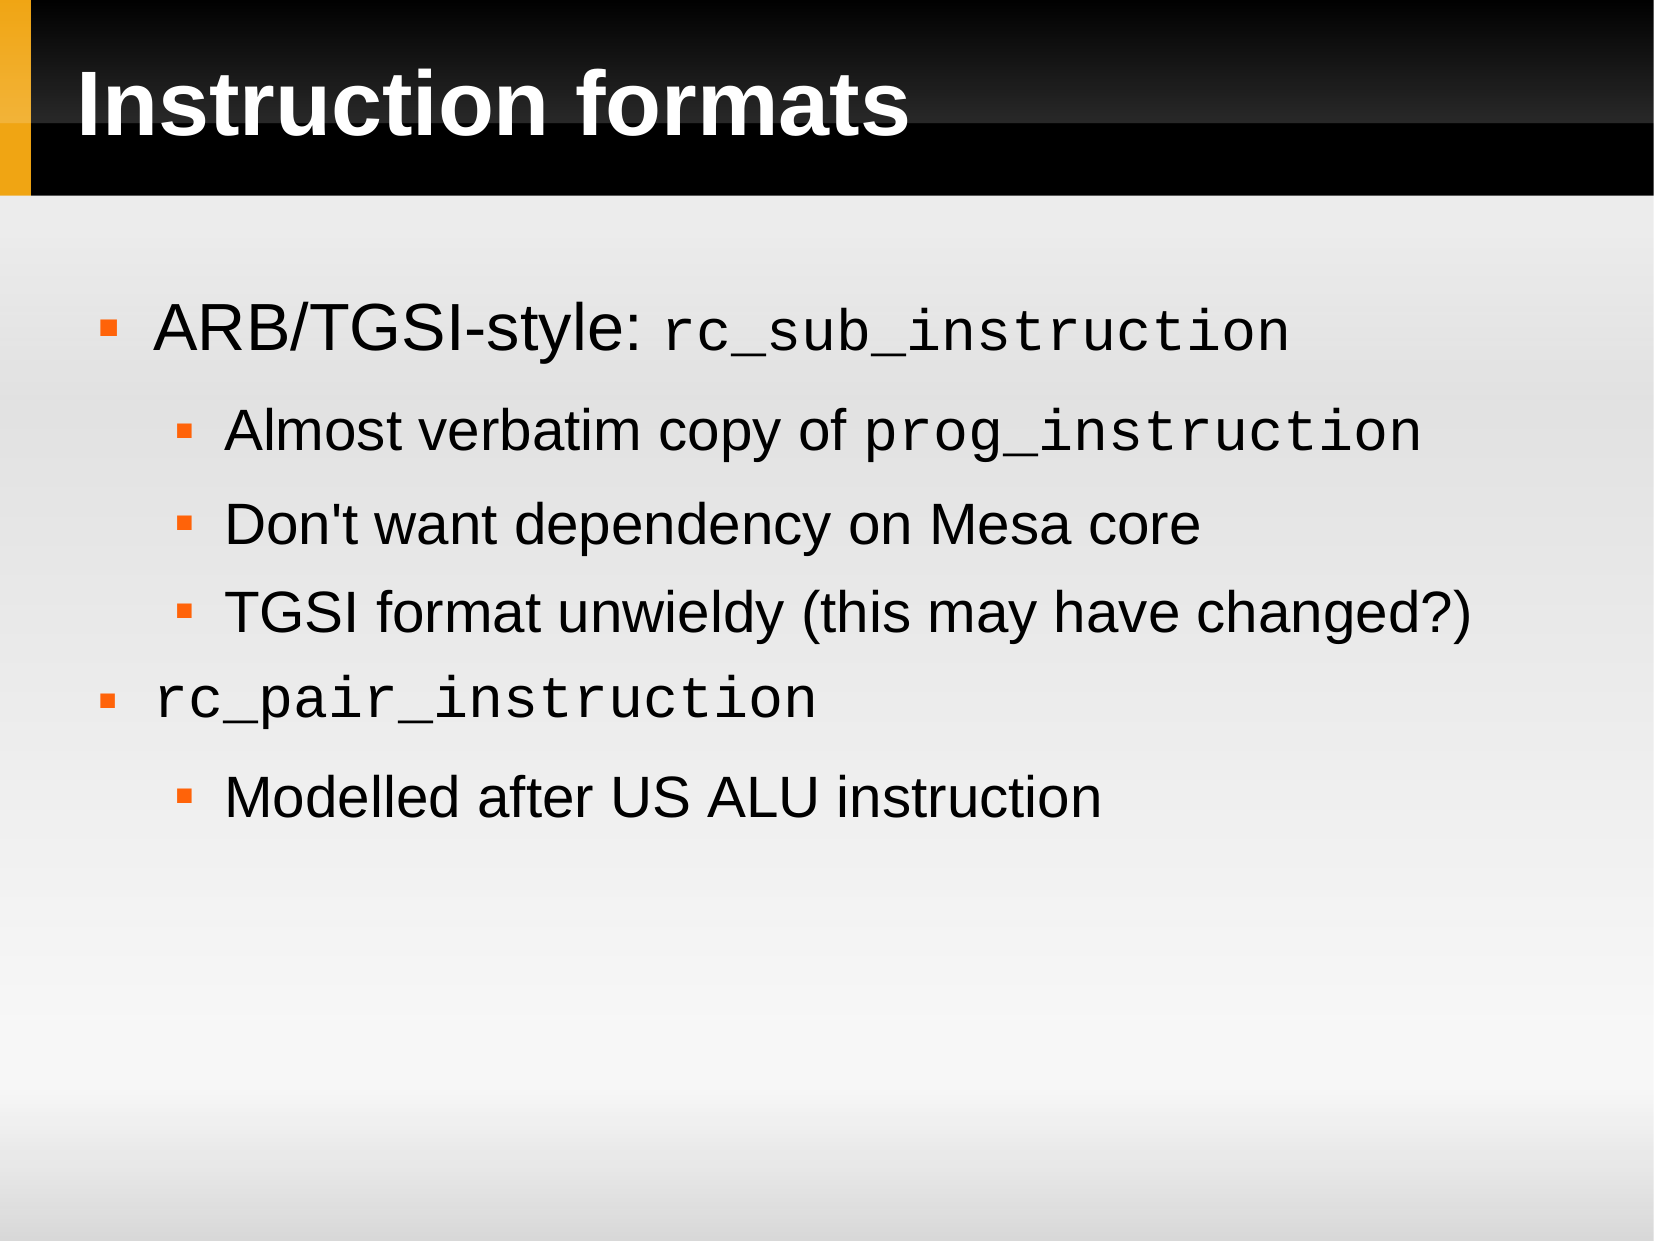

# Instruction formats
ARB/TGSI-style: rc_sub_instruction
Almost verbatim copy of prog_instruction
Don't want dependency on Mesa core
TGSI format unwieldy (this may have changed?)
rc_pair_instruction
Modelled after US ALU instruction